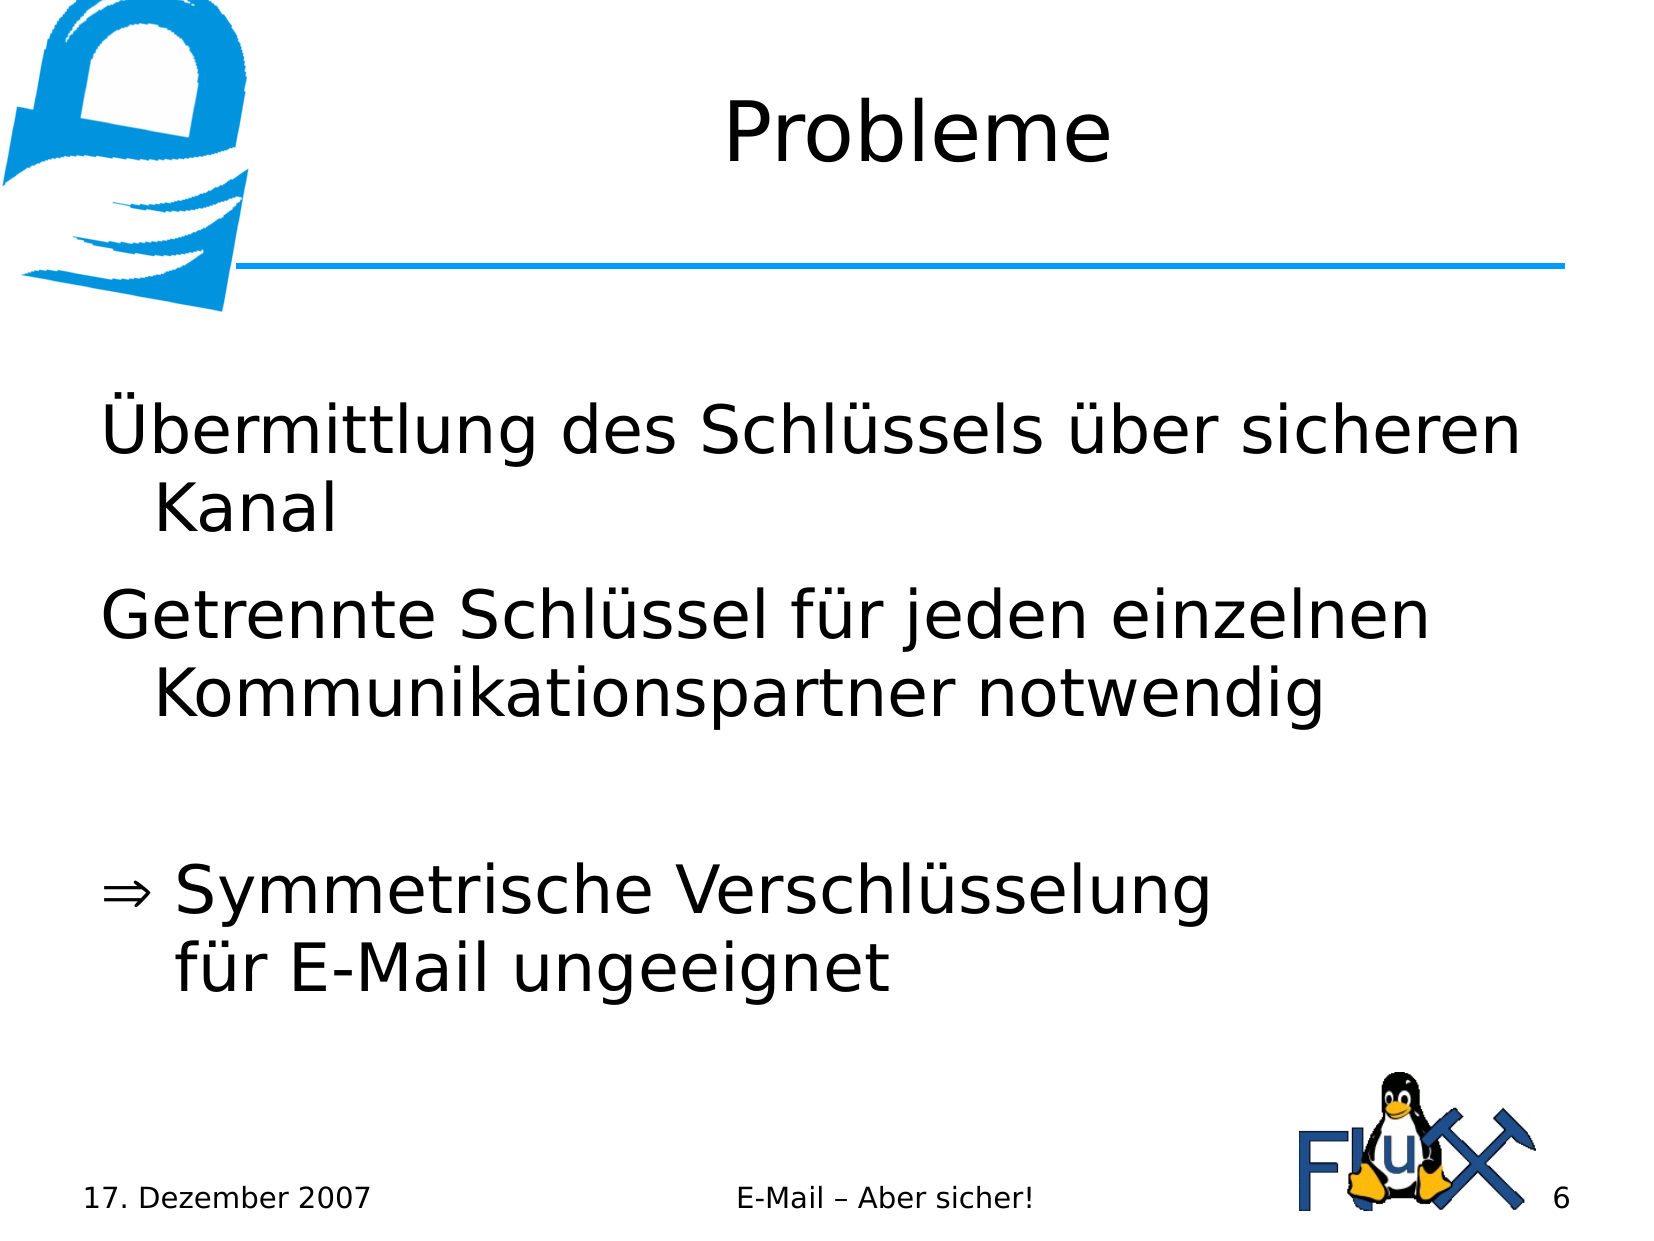

# Probleme
Übermittlung des Schlüssels über sicheren Kanal
Getrennte Schlüssel für jeden einzelnen Kommunikationspartner notwendig
⇒ Symmetrische Verschlüsselung
 für E-Mail ungeeignet
17. Dezember 2007
E-Mail – Aber sicher!
6